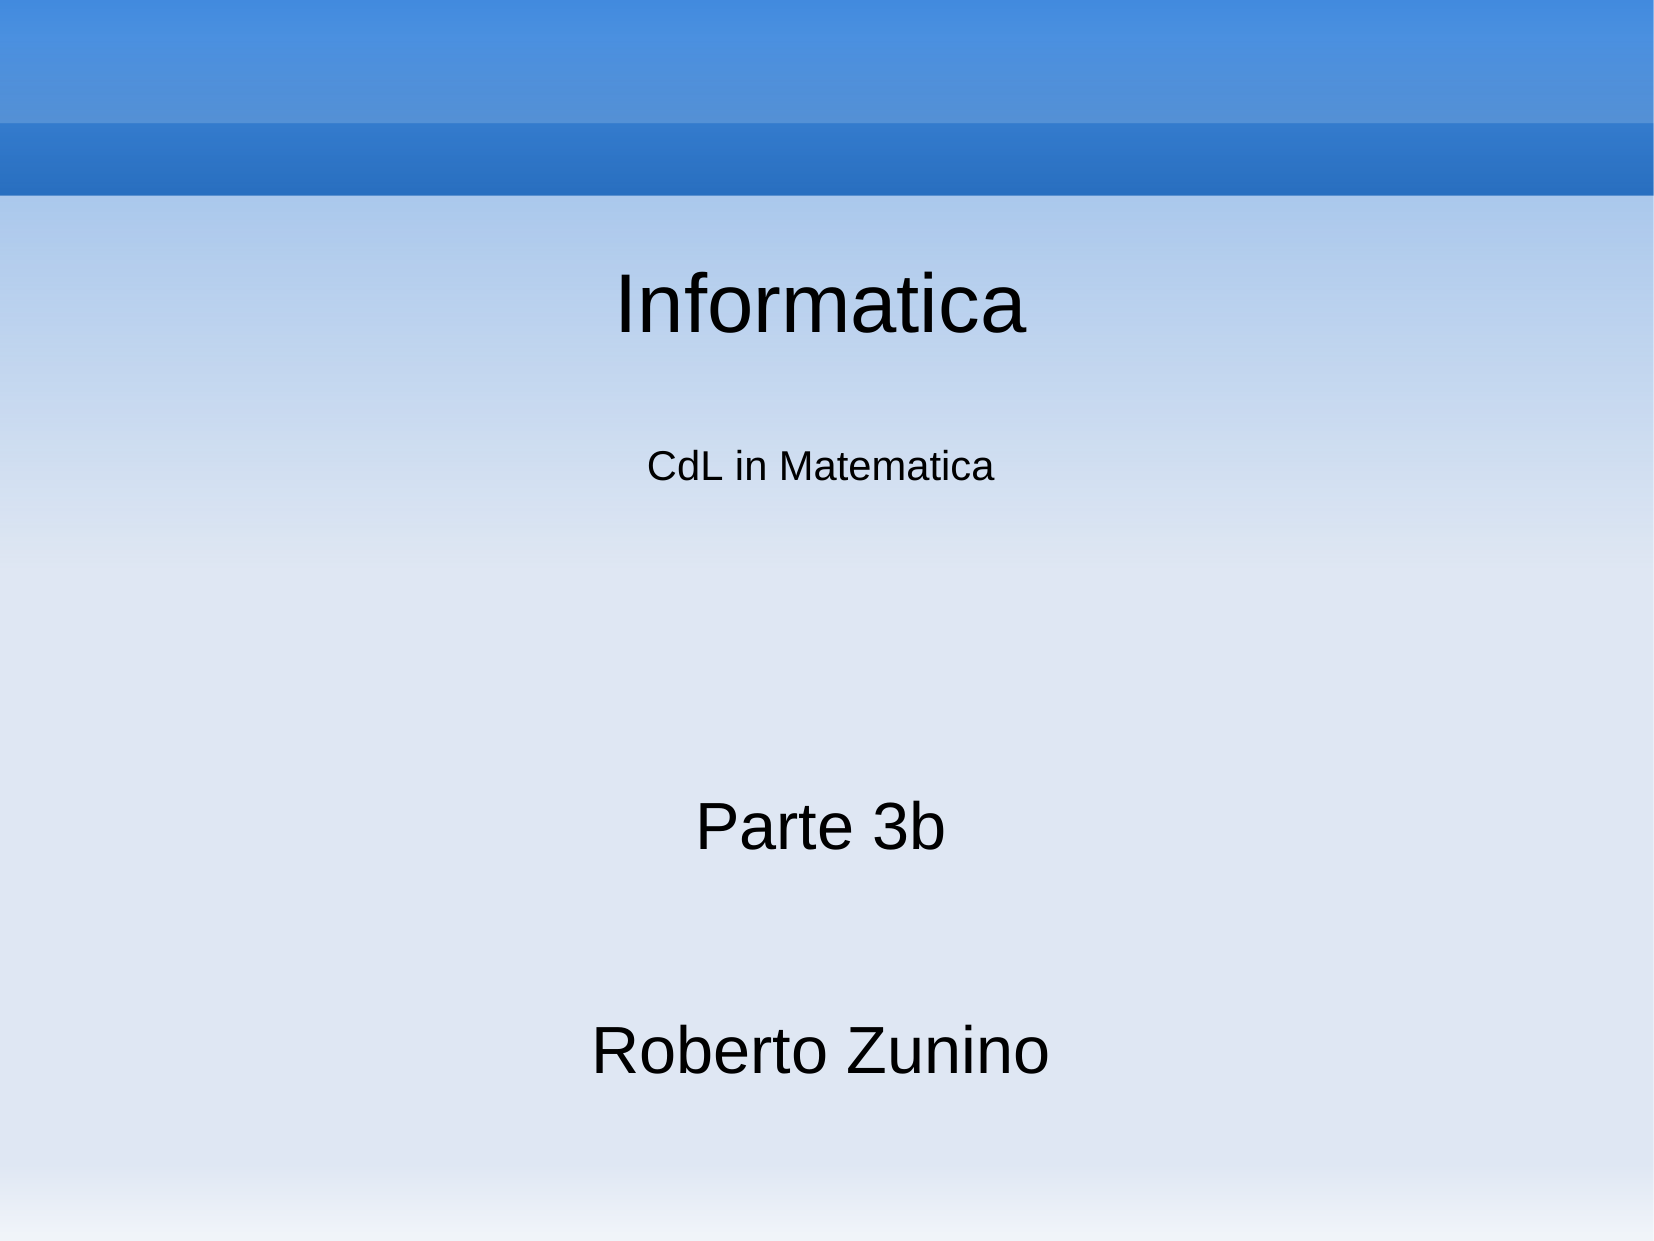

# Informatica CdL in Matematica
Parte 3b
Roberto Zunino